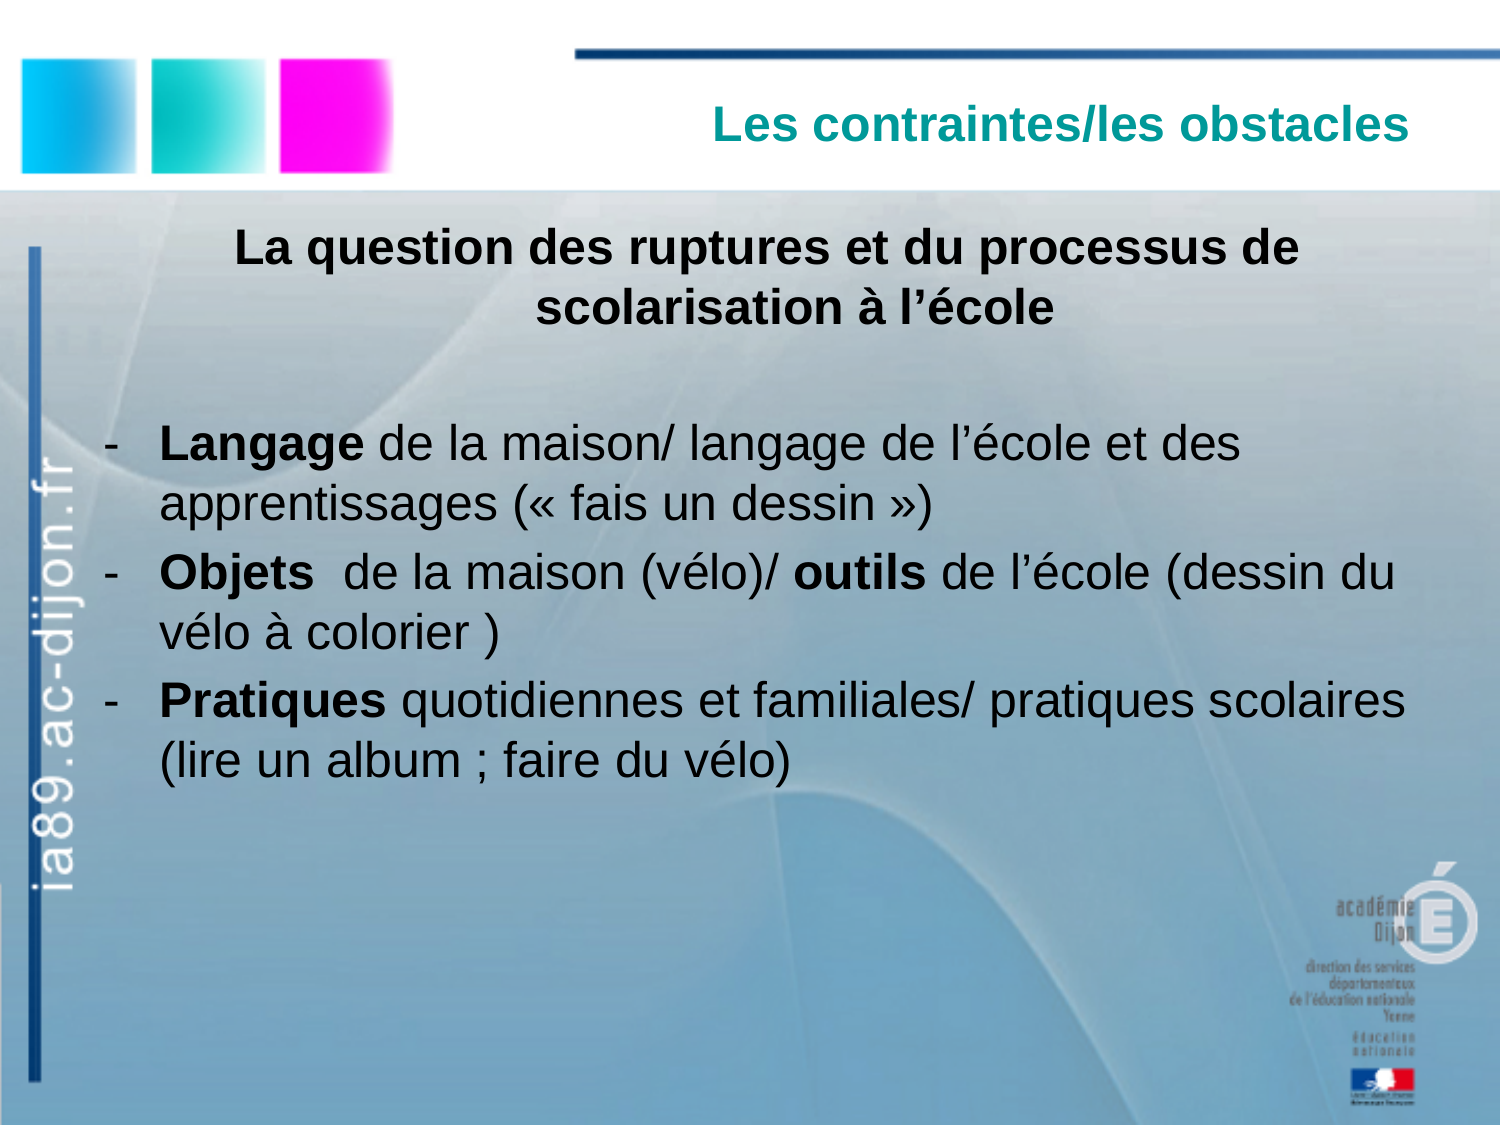

# Les contraintes/les obstacles
La question des ruptures et du processus de scolarisation à l’école
-	Langage de la maison/ langage de l’école et des apprentissages (« fais un dessin »)
-	Objets de la maison (vélo)/ outils de l’école (dessin du vélo à colorier )
-	Pratiques quotidiennes et familiales/ pratiques scolaires (lire un album ; faire du vélo)